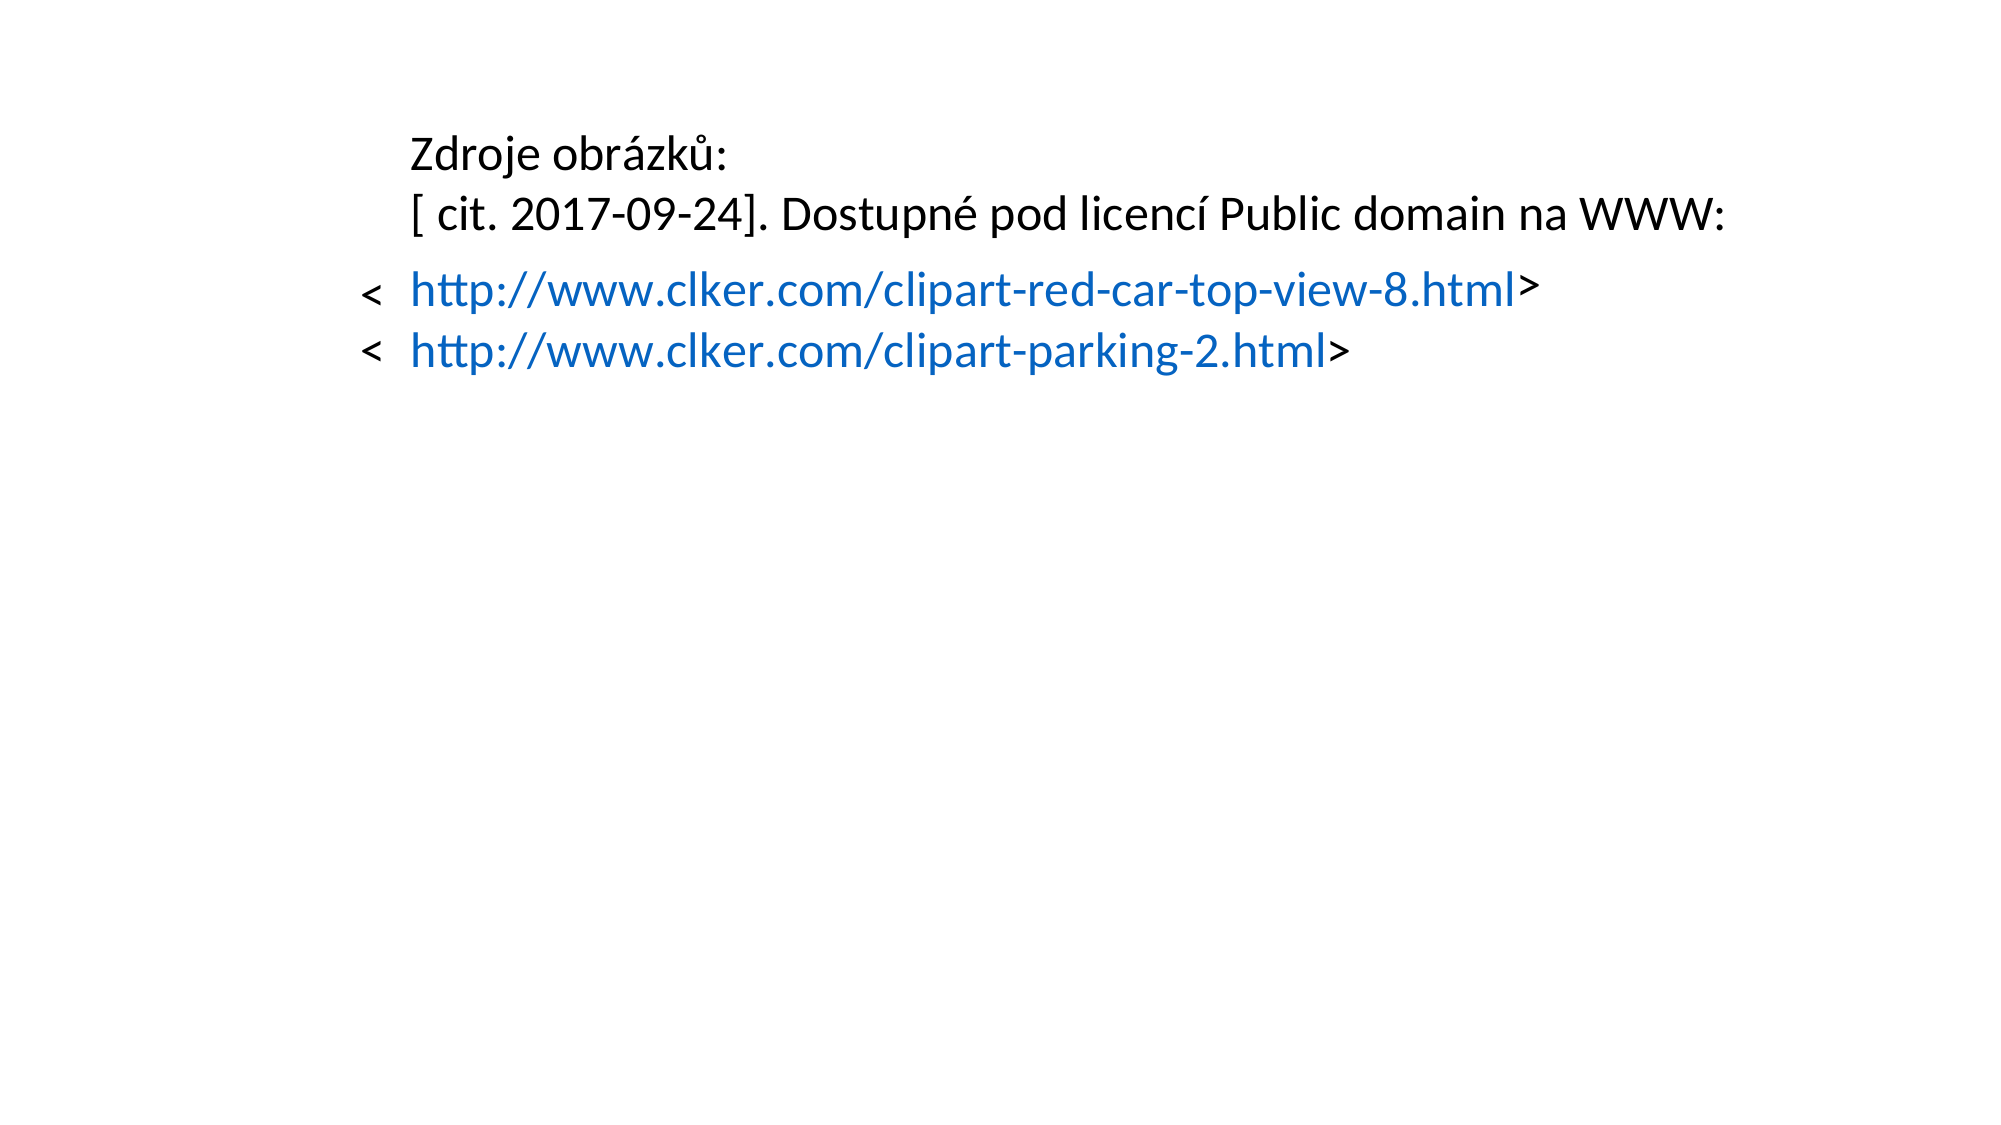

Zdroje obrázků:
[ cit. 2017-09-24]. Dostupné pod licencí Public domain na WWW:
>
http://www.clker.com/clipart-red-car-top-view-8.html
<
<
http://www.clker.com/clipart-parking-2.html
>